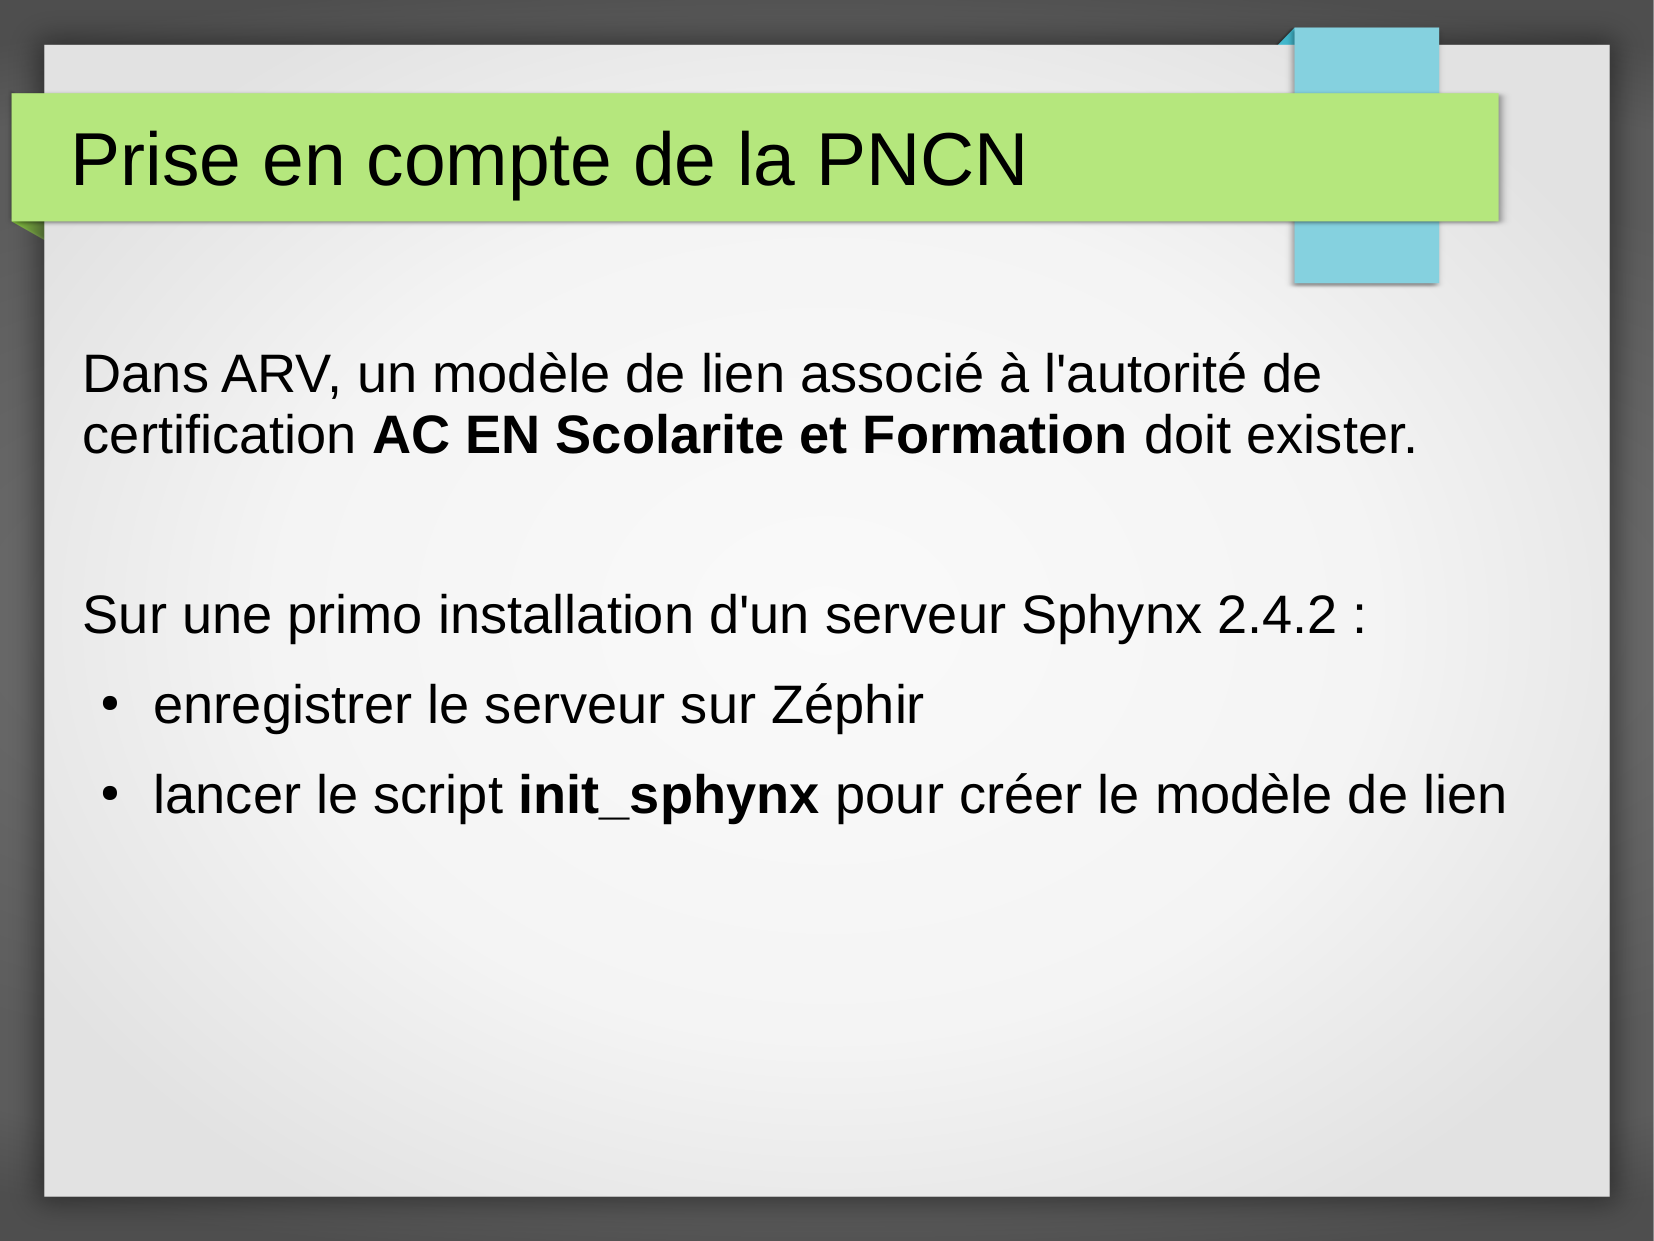

# Prise en compte de la PNCN
Dans ARV, un modèle de lien associé à l'autorité de certification AC EN Scolarite et Formation doit exister.
Sur une primo installation d'un serveur Sphynx 2.4.2 :
enregistrer le serveur sur Zéphir
lancer le script init_sphynx pour créer le modèle de lien